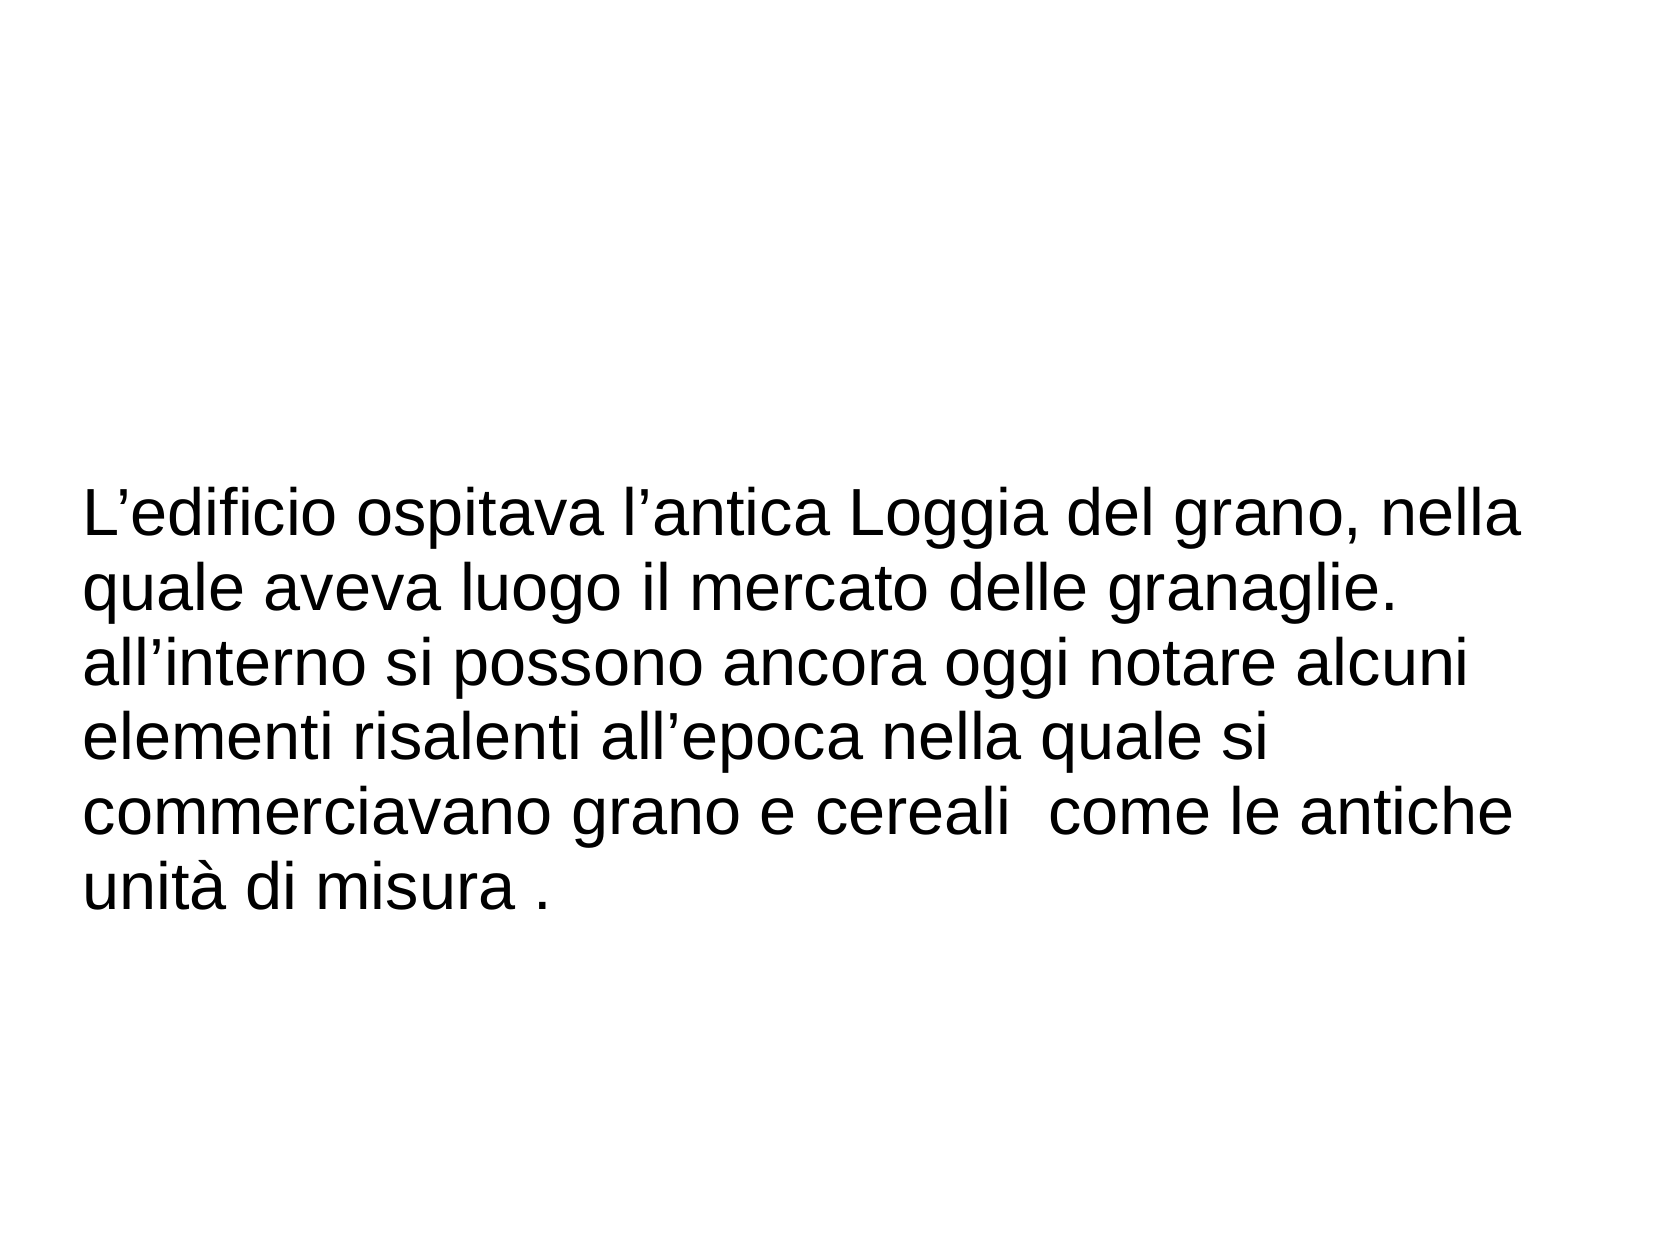

#
L’edificio ospitava l’antica Loggia del grano, nella quale aveva luogo il mercato delle granaglie.
all’interno si possono ancora oggi notare alcuni elementi risalenti all’epoca nella quale si commerciavano grano e cereali come le antiche unità di misura .